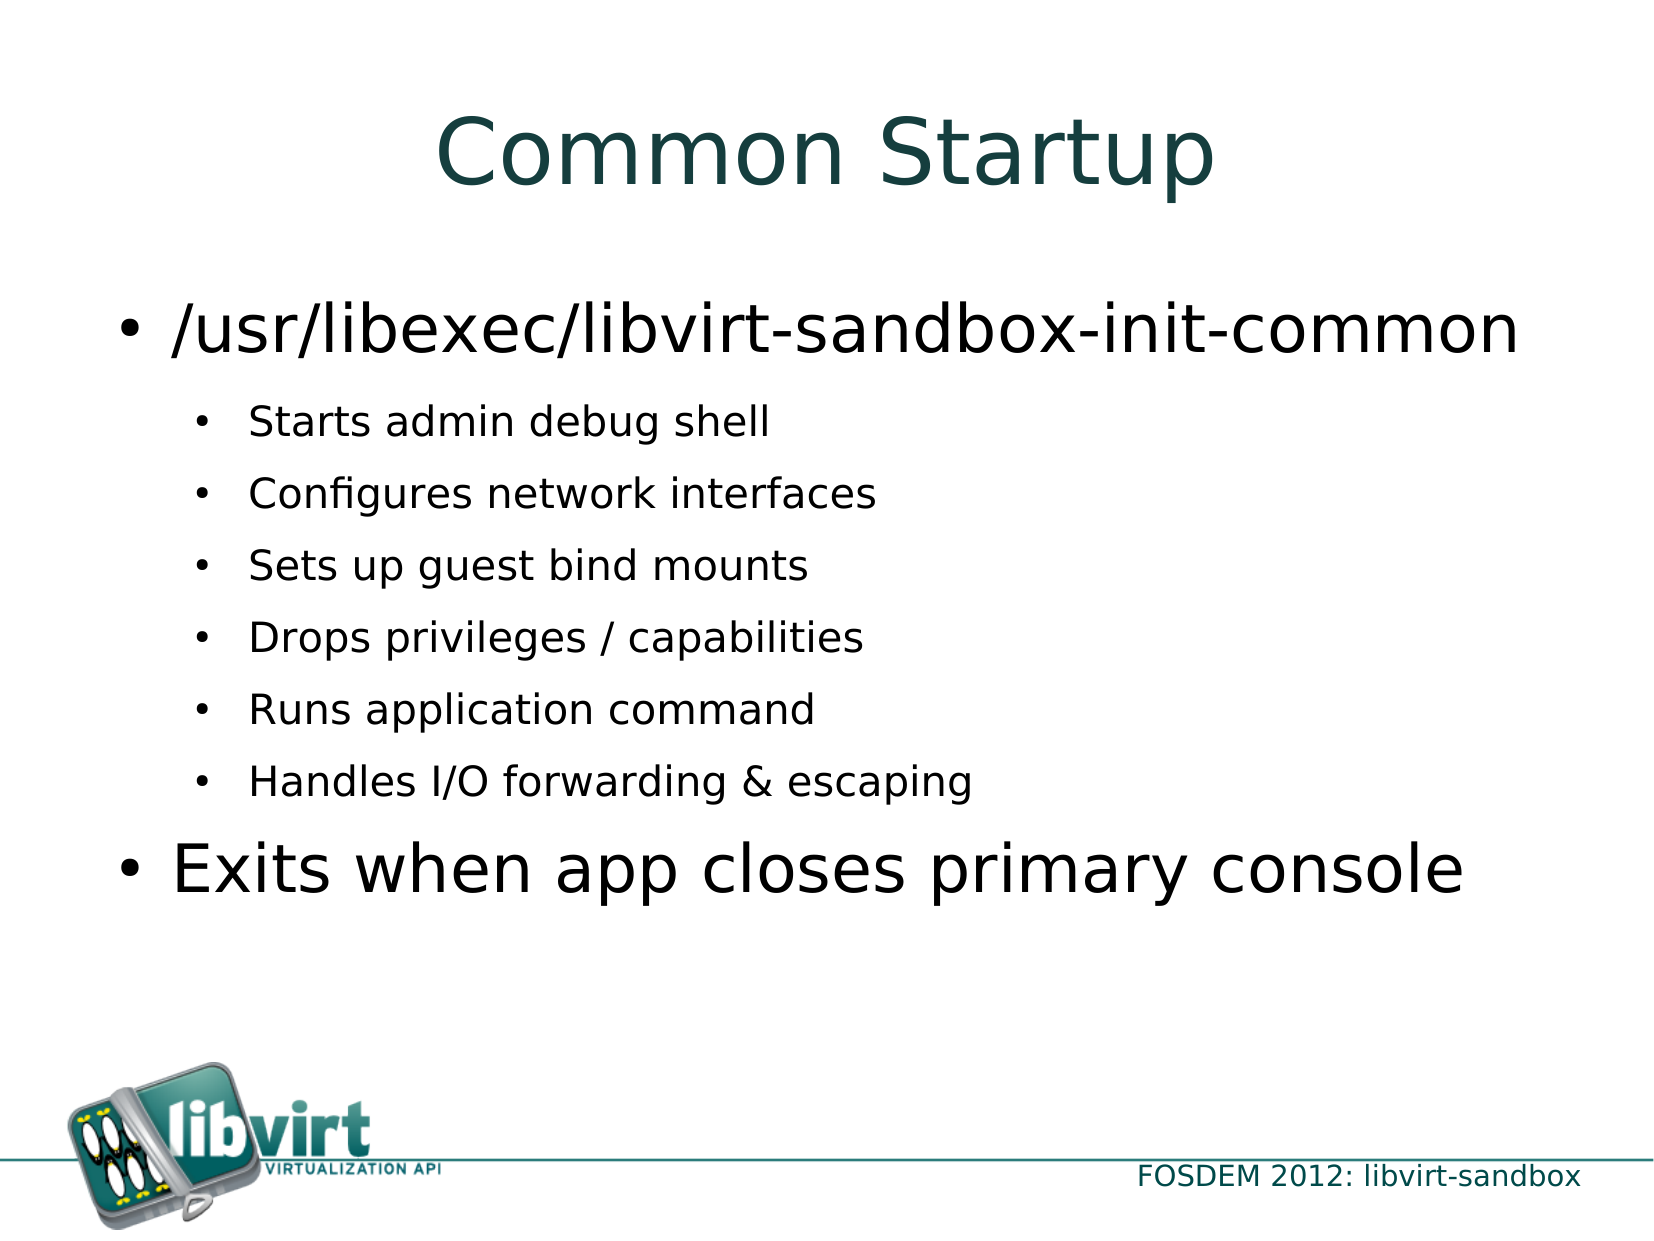

# Common Startup
/usr/libexec/libvirt-sandbox-init-common
Starts admin debug shell
Configures network interfaces
Sets up guest bind mounts
Drops privileges / capabilities
Runs application command
Handles I/O forwarding & escaping
Exits when app closes primary console
FOSDEM 2012: libvirt-sandbox